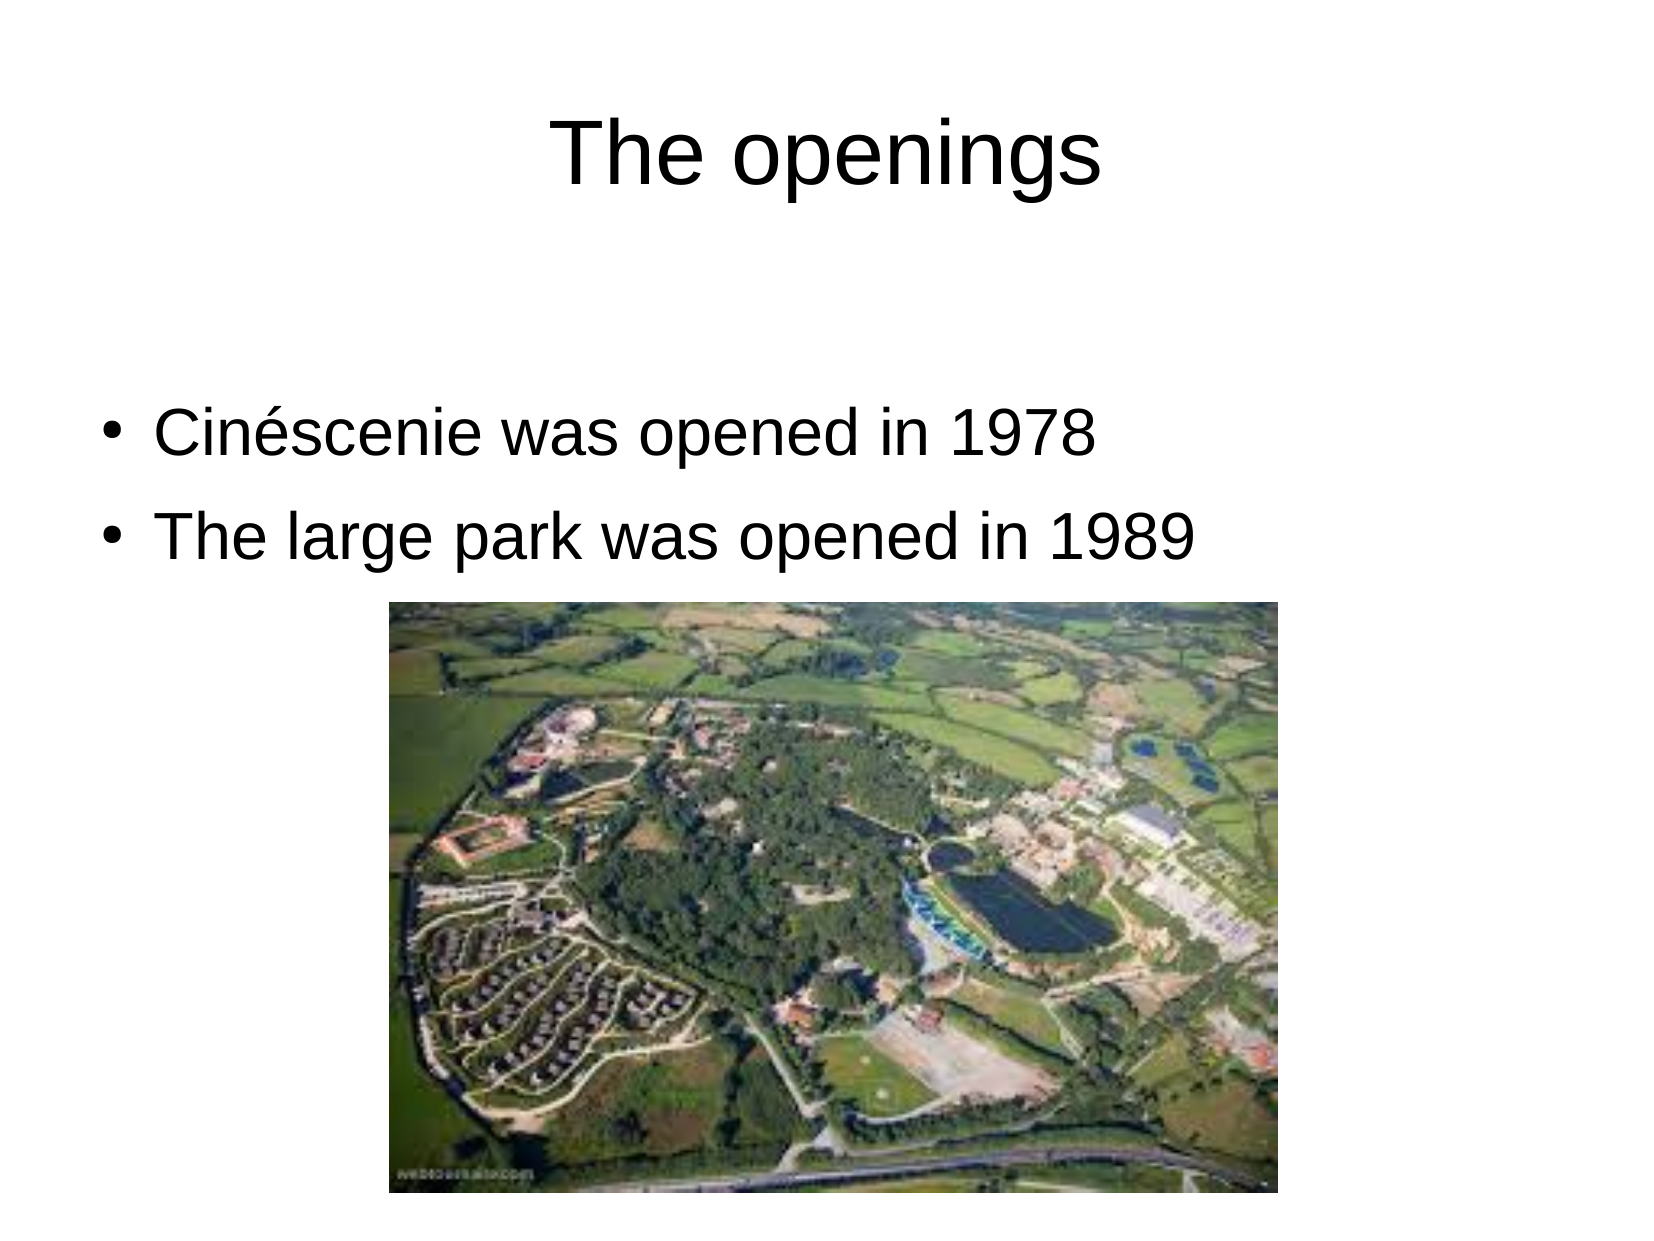

# The openings
Cinéscenie was opened in 1978
The large park was opened in 1989